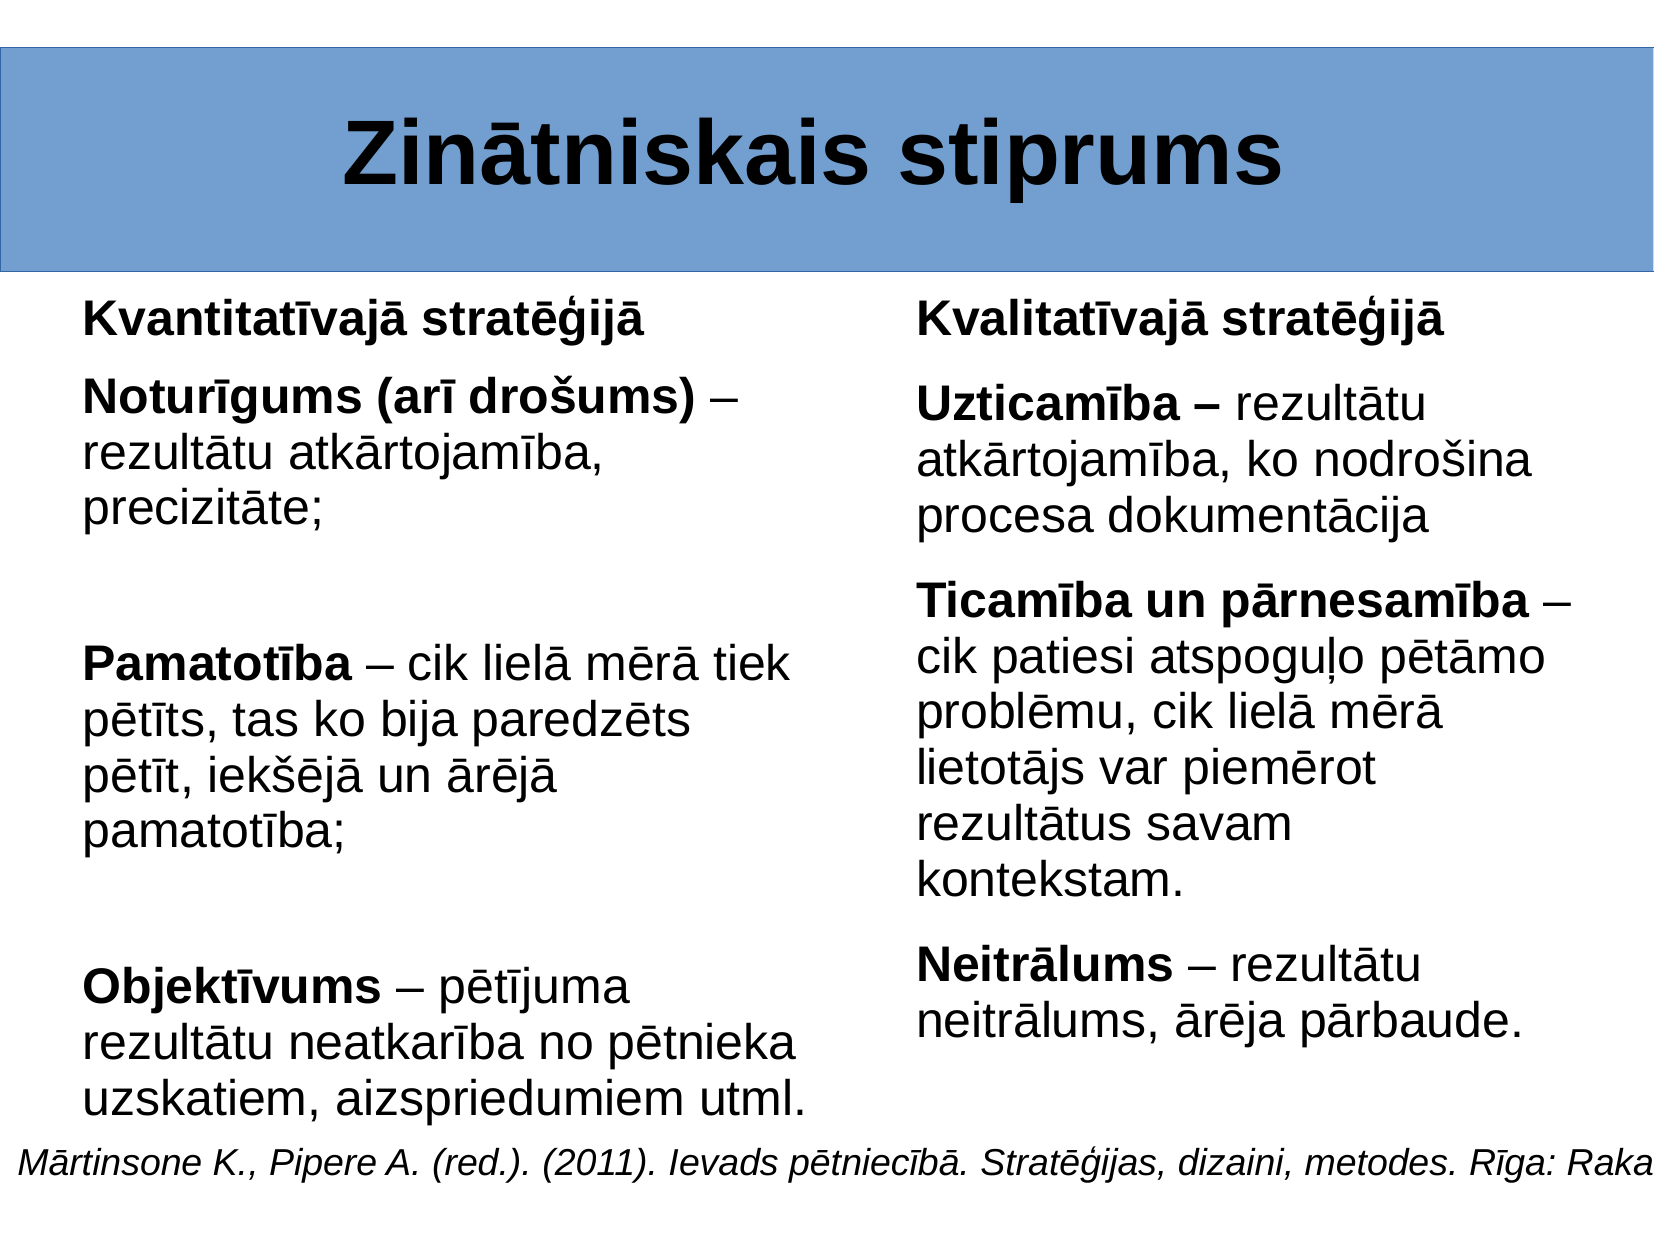

# Zinātniskais stiprums
Kvantitatīvajā stratēģijā
Noturīgums (arī drošums) – rezultātu atkārtojamība, precizitāte;
Pamatotība – cik lielā mērā tiek pētīts, tas ko bija paredzēts pētīt, iekšējā un ārējā pamatotība;
Objektīvums – pētījuma rezultātu neatkarība no pētnieka uzskatiem, aizspriedumiem utml.
Kvalitatīvajā stratēģijā
Uzticamība – rezultātu atkārtojamība, ko nodrošina procesa dokumentācija
Ticamība un pārnesamība – cik patiesi atspoguļo pētāmo problēmu, cik lielā mērā lietotājs var piemērot rezultātus savam kontekstam.
Neitrālums – rezultātu neitrālums, ārēja pārbaude.
Mārtinsone K., Pipere A. (red.). (2011). Ievads pētniecībā. Stratēģijas, dizaini, metodes. Rīga: Raka